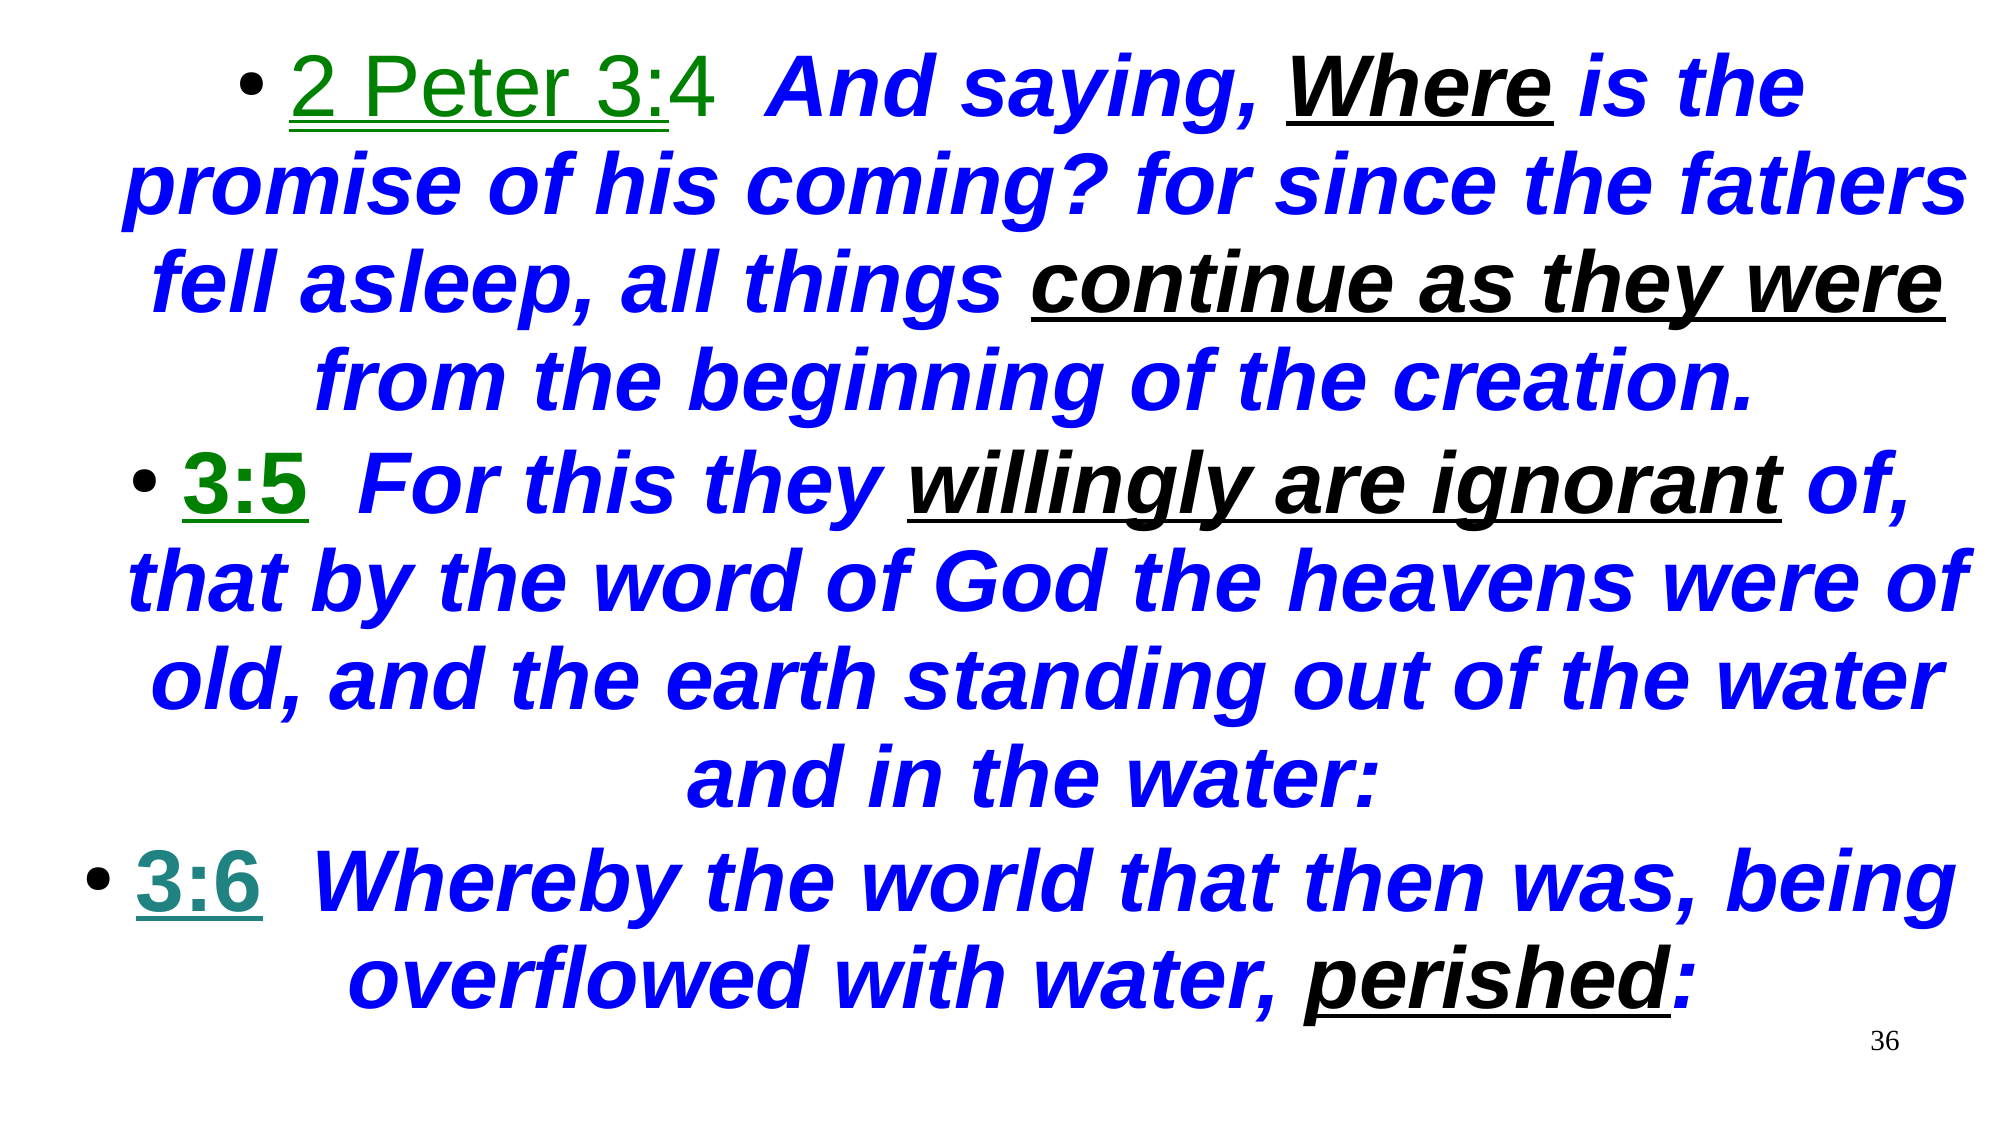

# 2 Peter 3:4  And saying, Where is the promise of his coming? for since the fathers fell asleep, all things continue as they were from the beginning of the creation.
3:5  For this they willingly are ignorant of, that by the word of God the heavens were of old, and the earth standing out of the water and in the water:
3:6  Whereby the world that then was, being overflowed with water, perished:
36